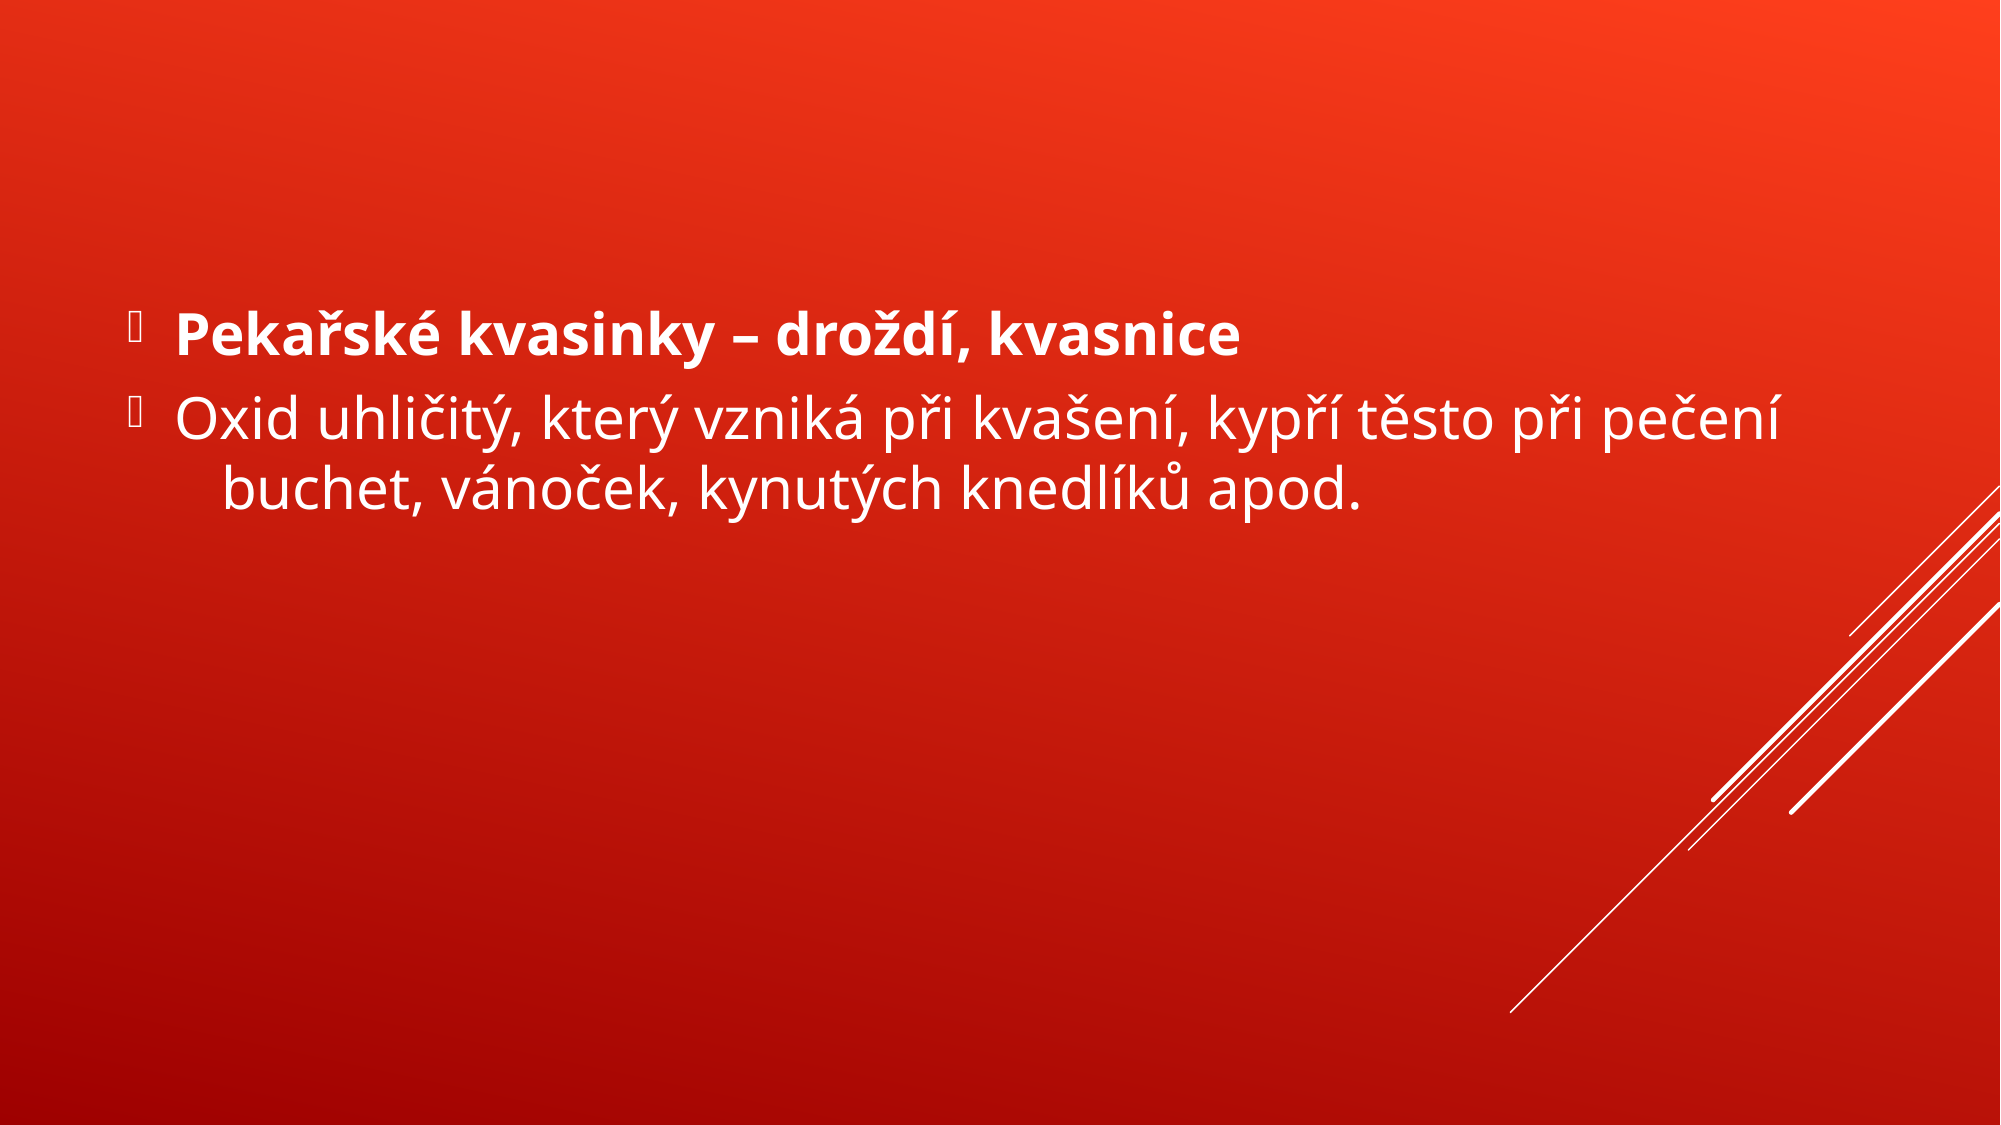

Pekařské kvasinky – droždí, kvasnice
Oxid uhličitý, který vzniká při kvašení, kypří těsto při pečení buchet, vánoček, kynutých knedlíků apod.
#